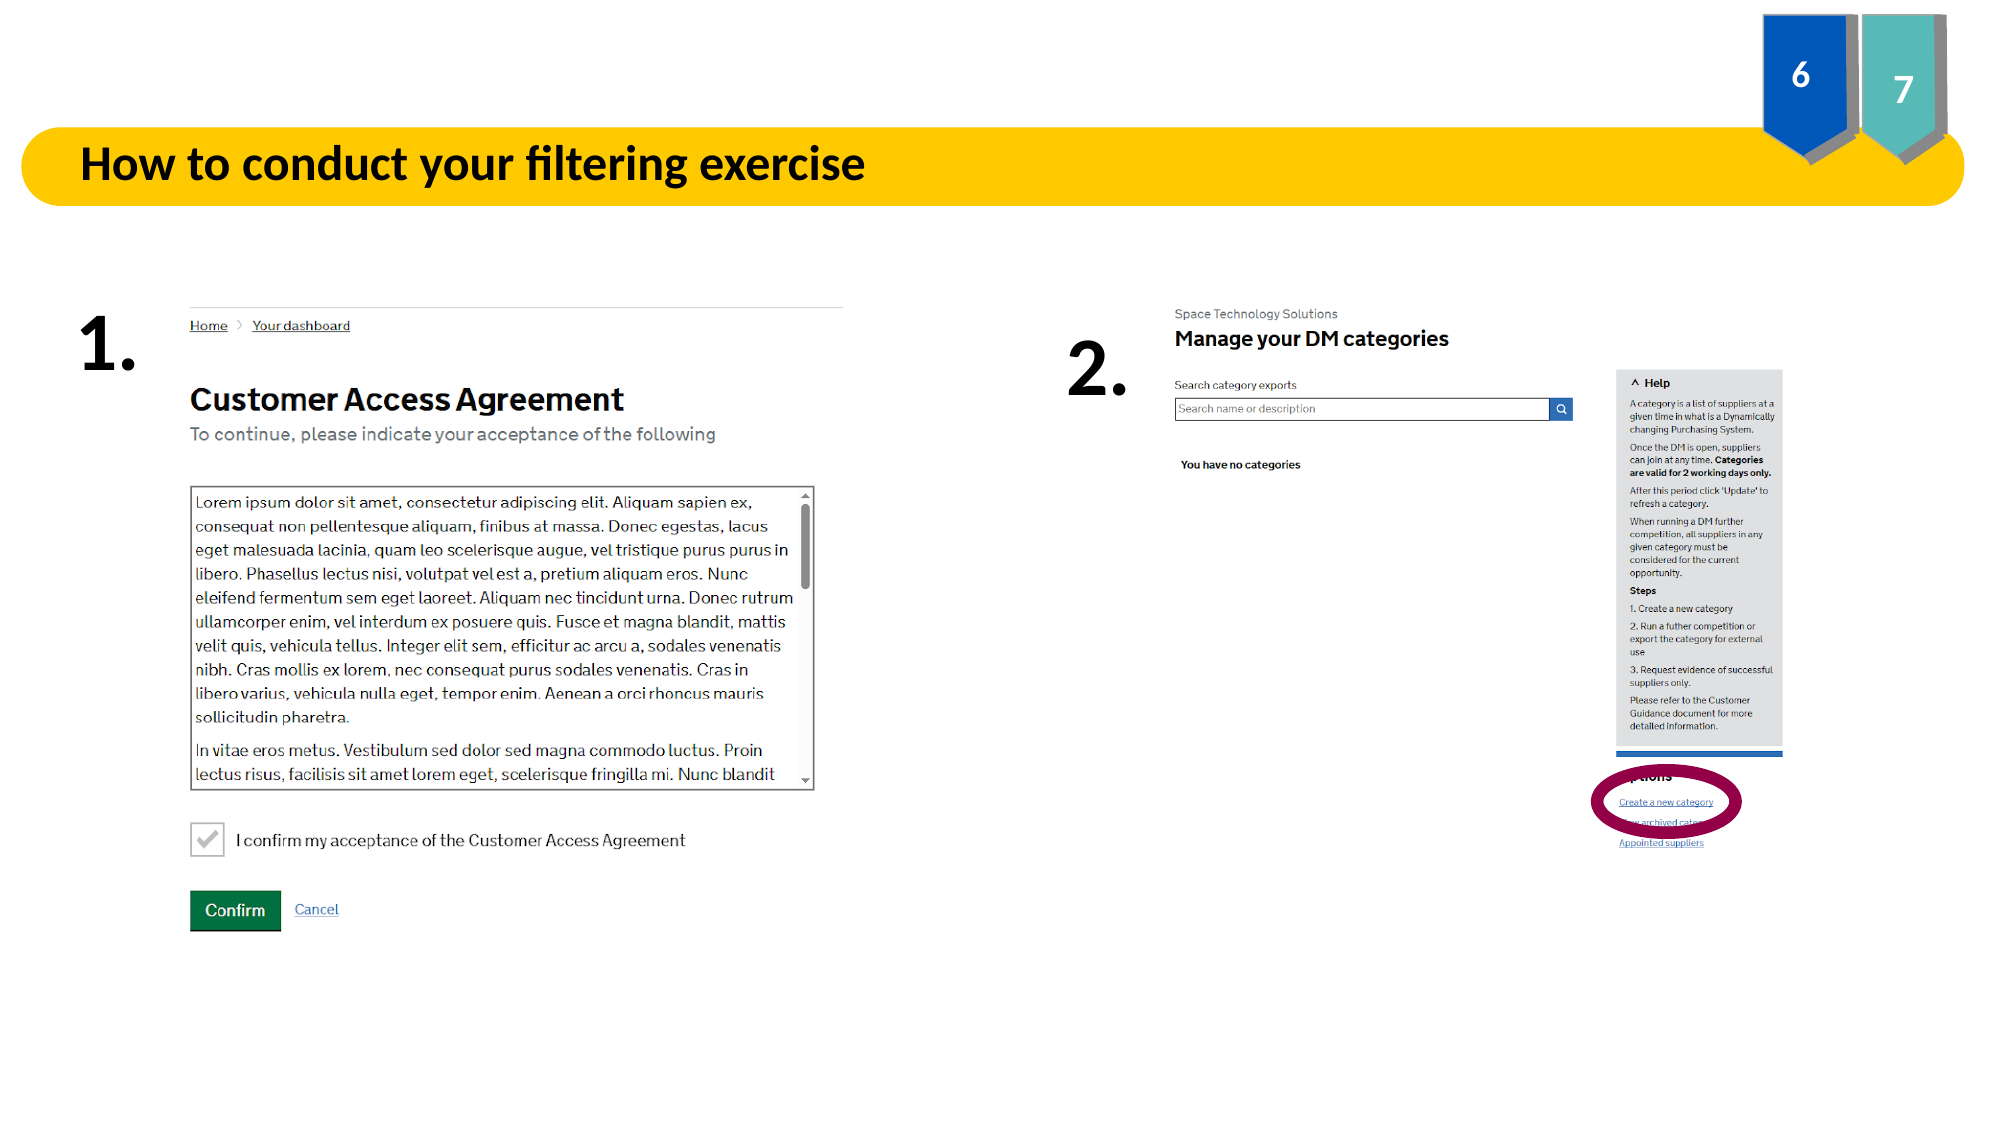

6
7
How to conduct your filtering exercise
1.
2.